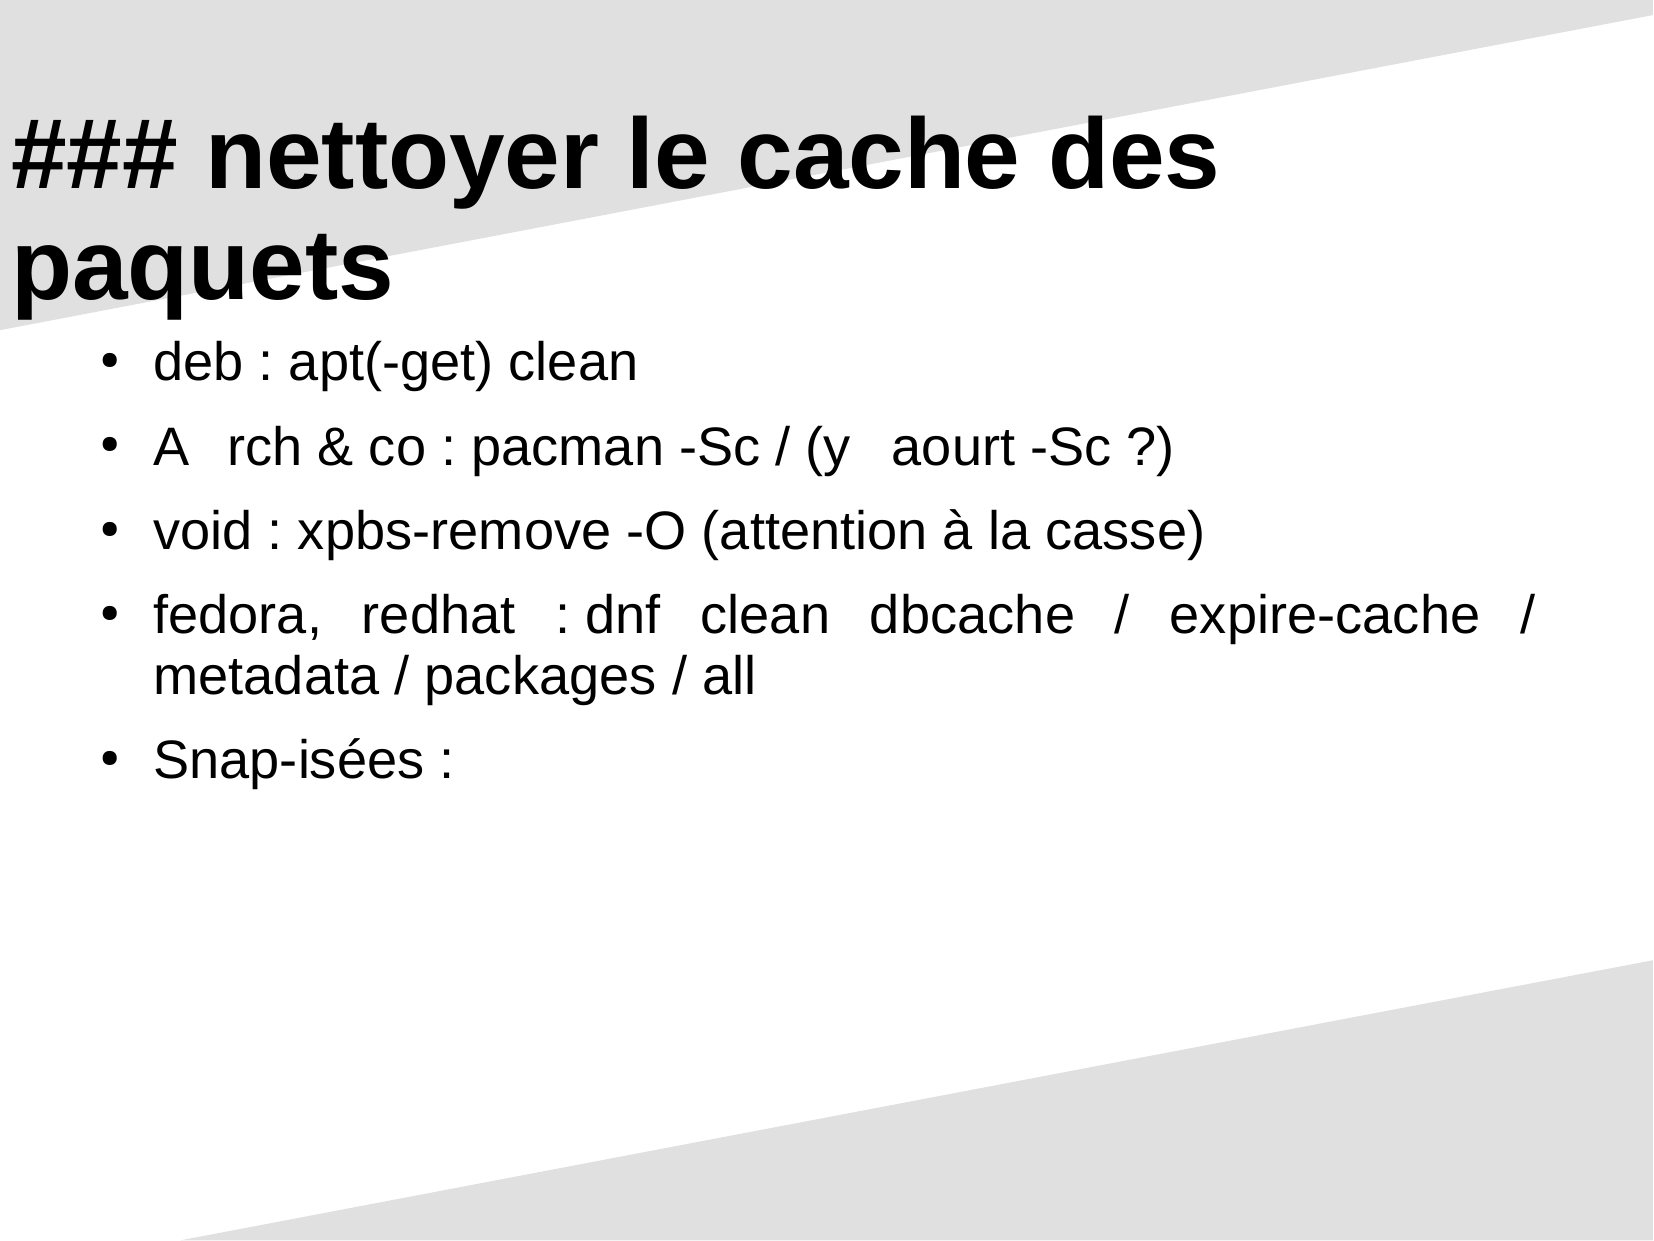

# ### nettoyer le cache des paquets
deb : apt(-get) clean
A	rch & co : pacman -Sc / (y	aourt -Sc ?)
void : xpbs-remove -O (attention à la casse)
fedora, redhat : dnf clean dbcache / expire-cache / metadata / packages / all
Snap-isées :